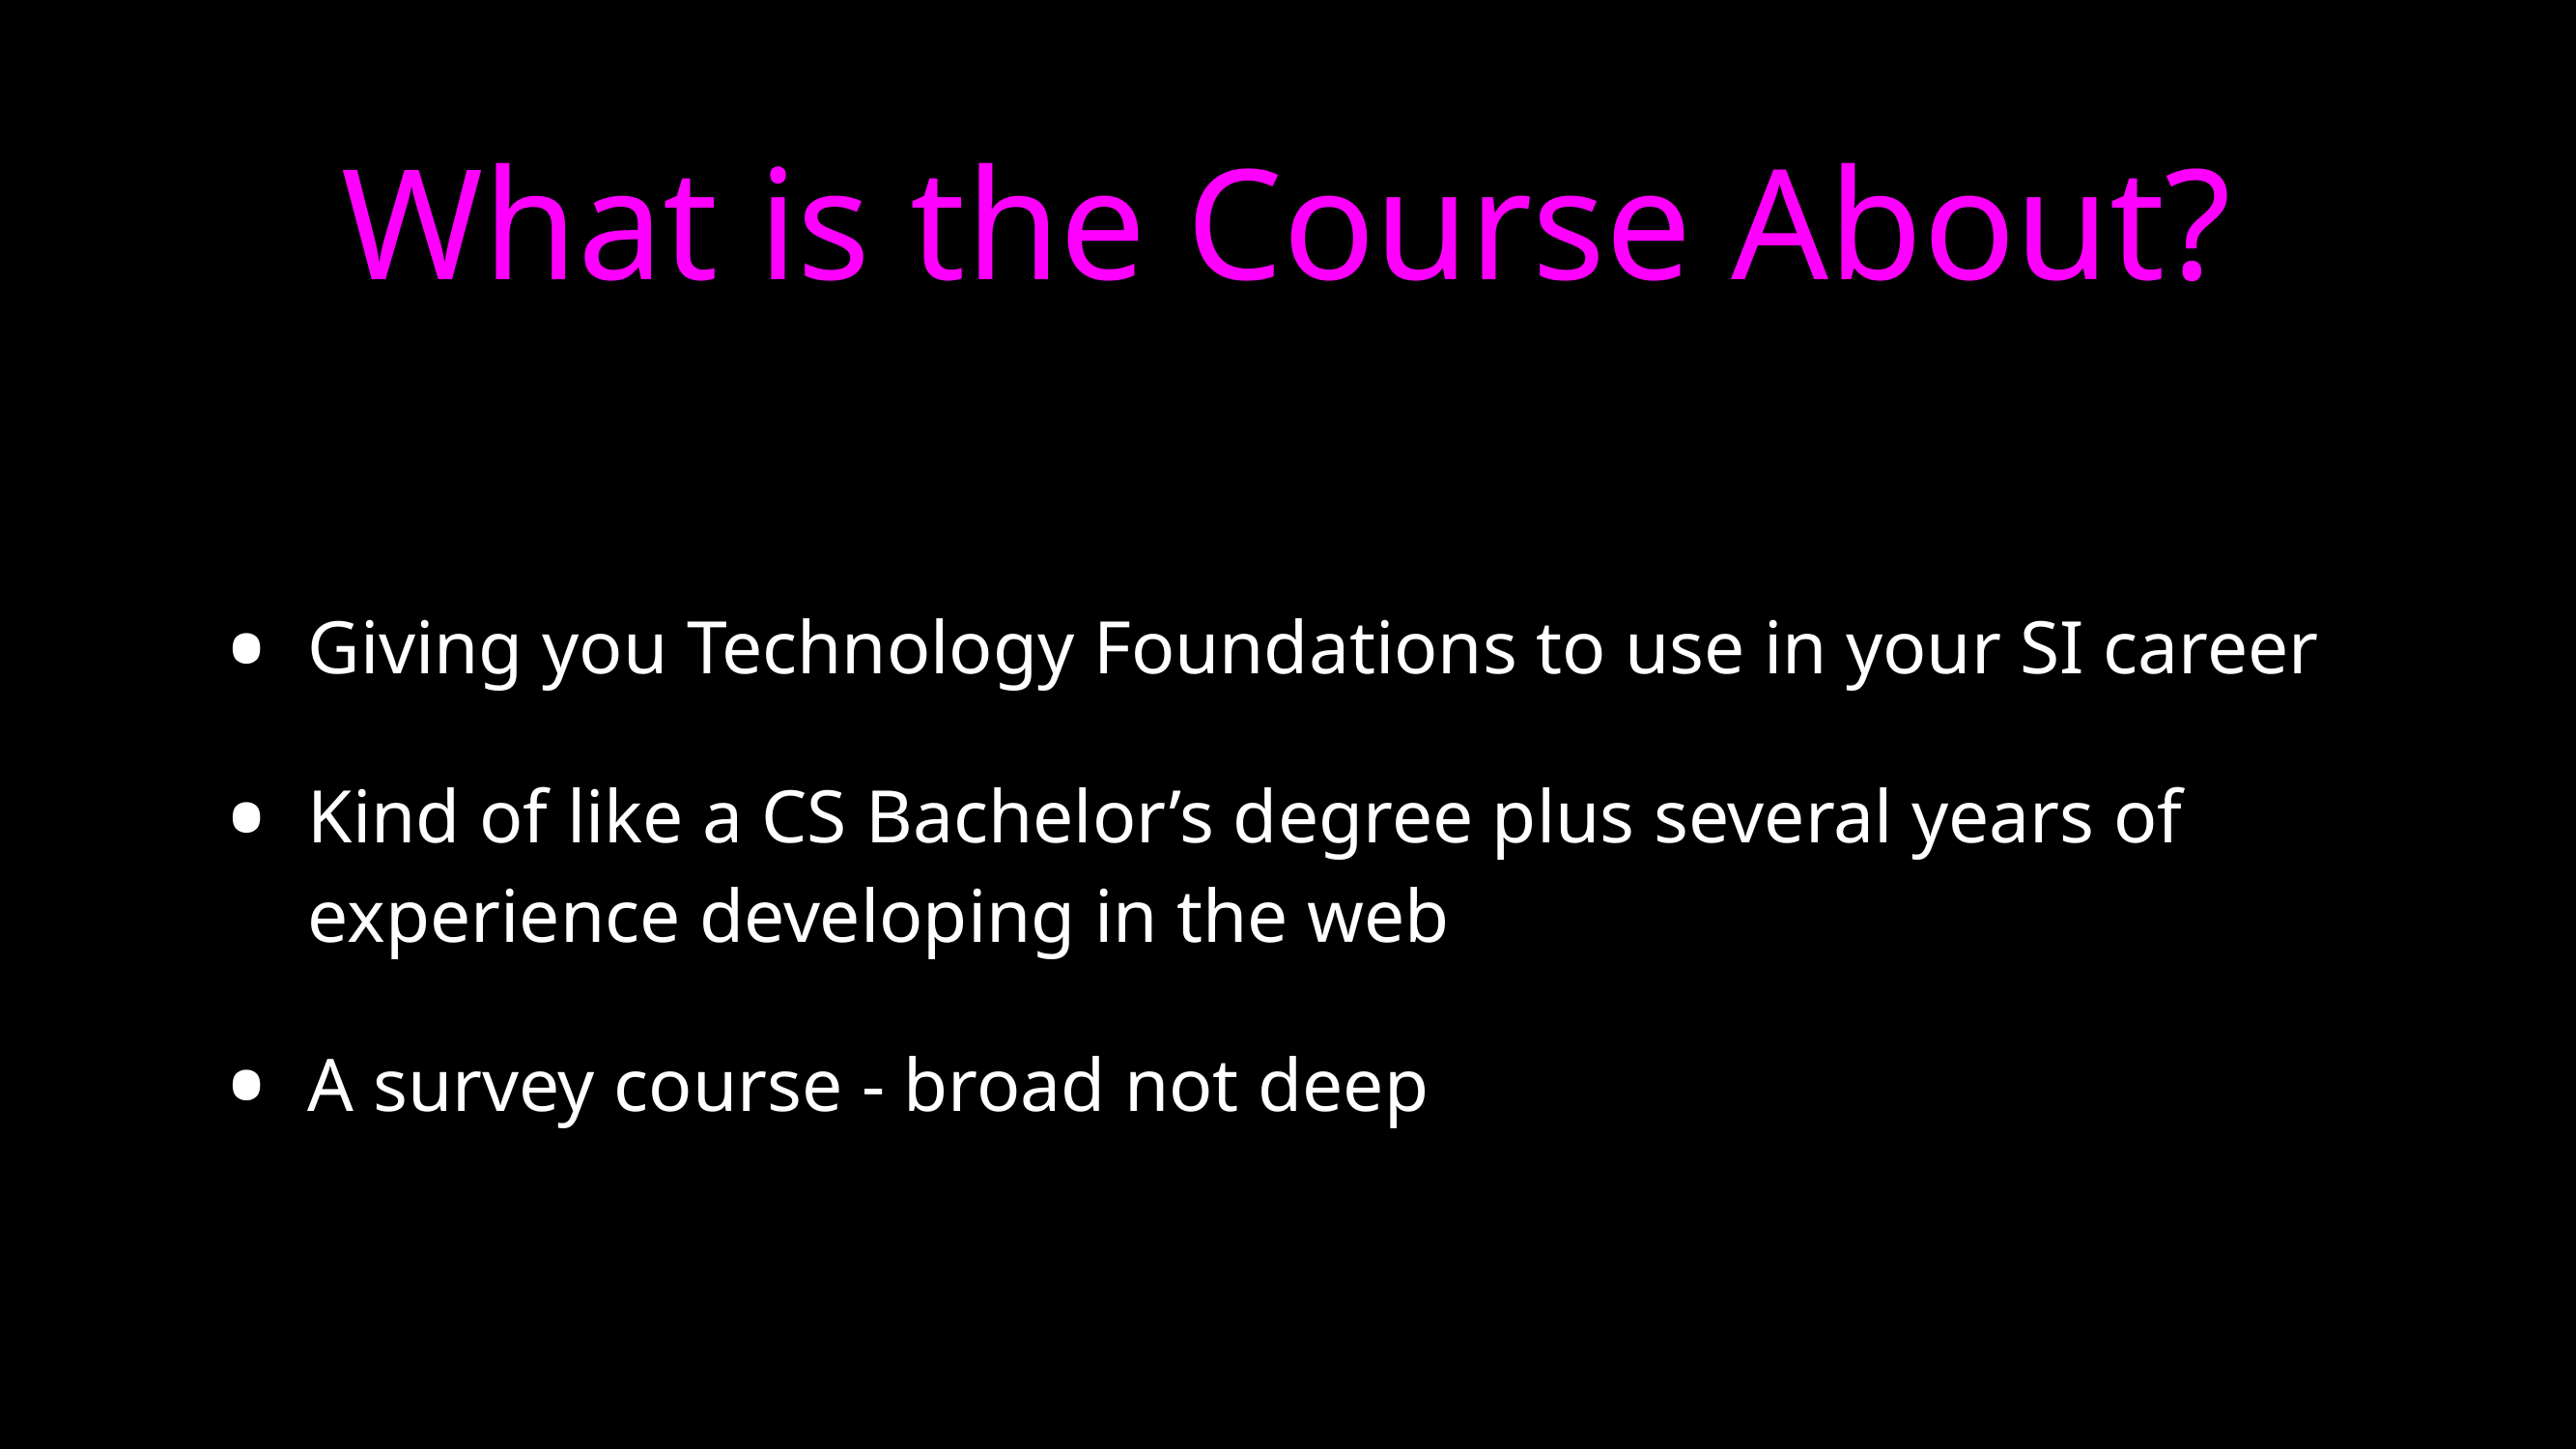

# What is the Course About?
Giving you Technology Foundations to use in your SI career
Kind of like a CS Bachelor’s degree plus several years of experience developing in the web
A survey course - broad not deep